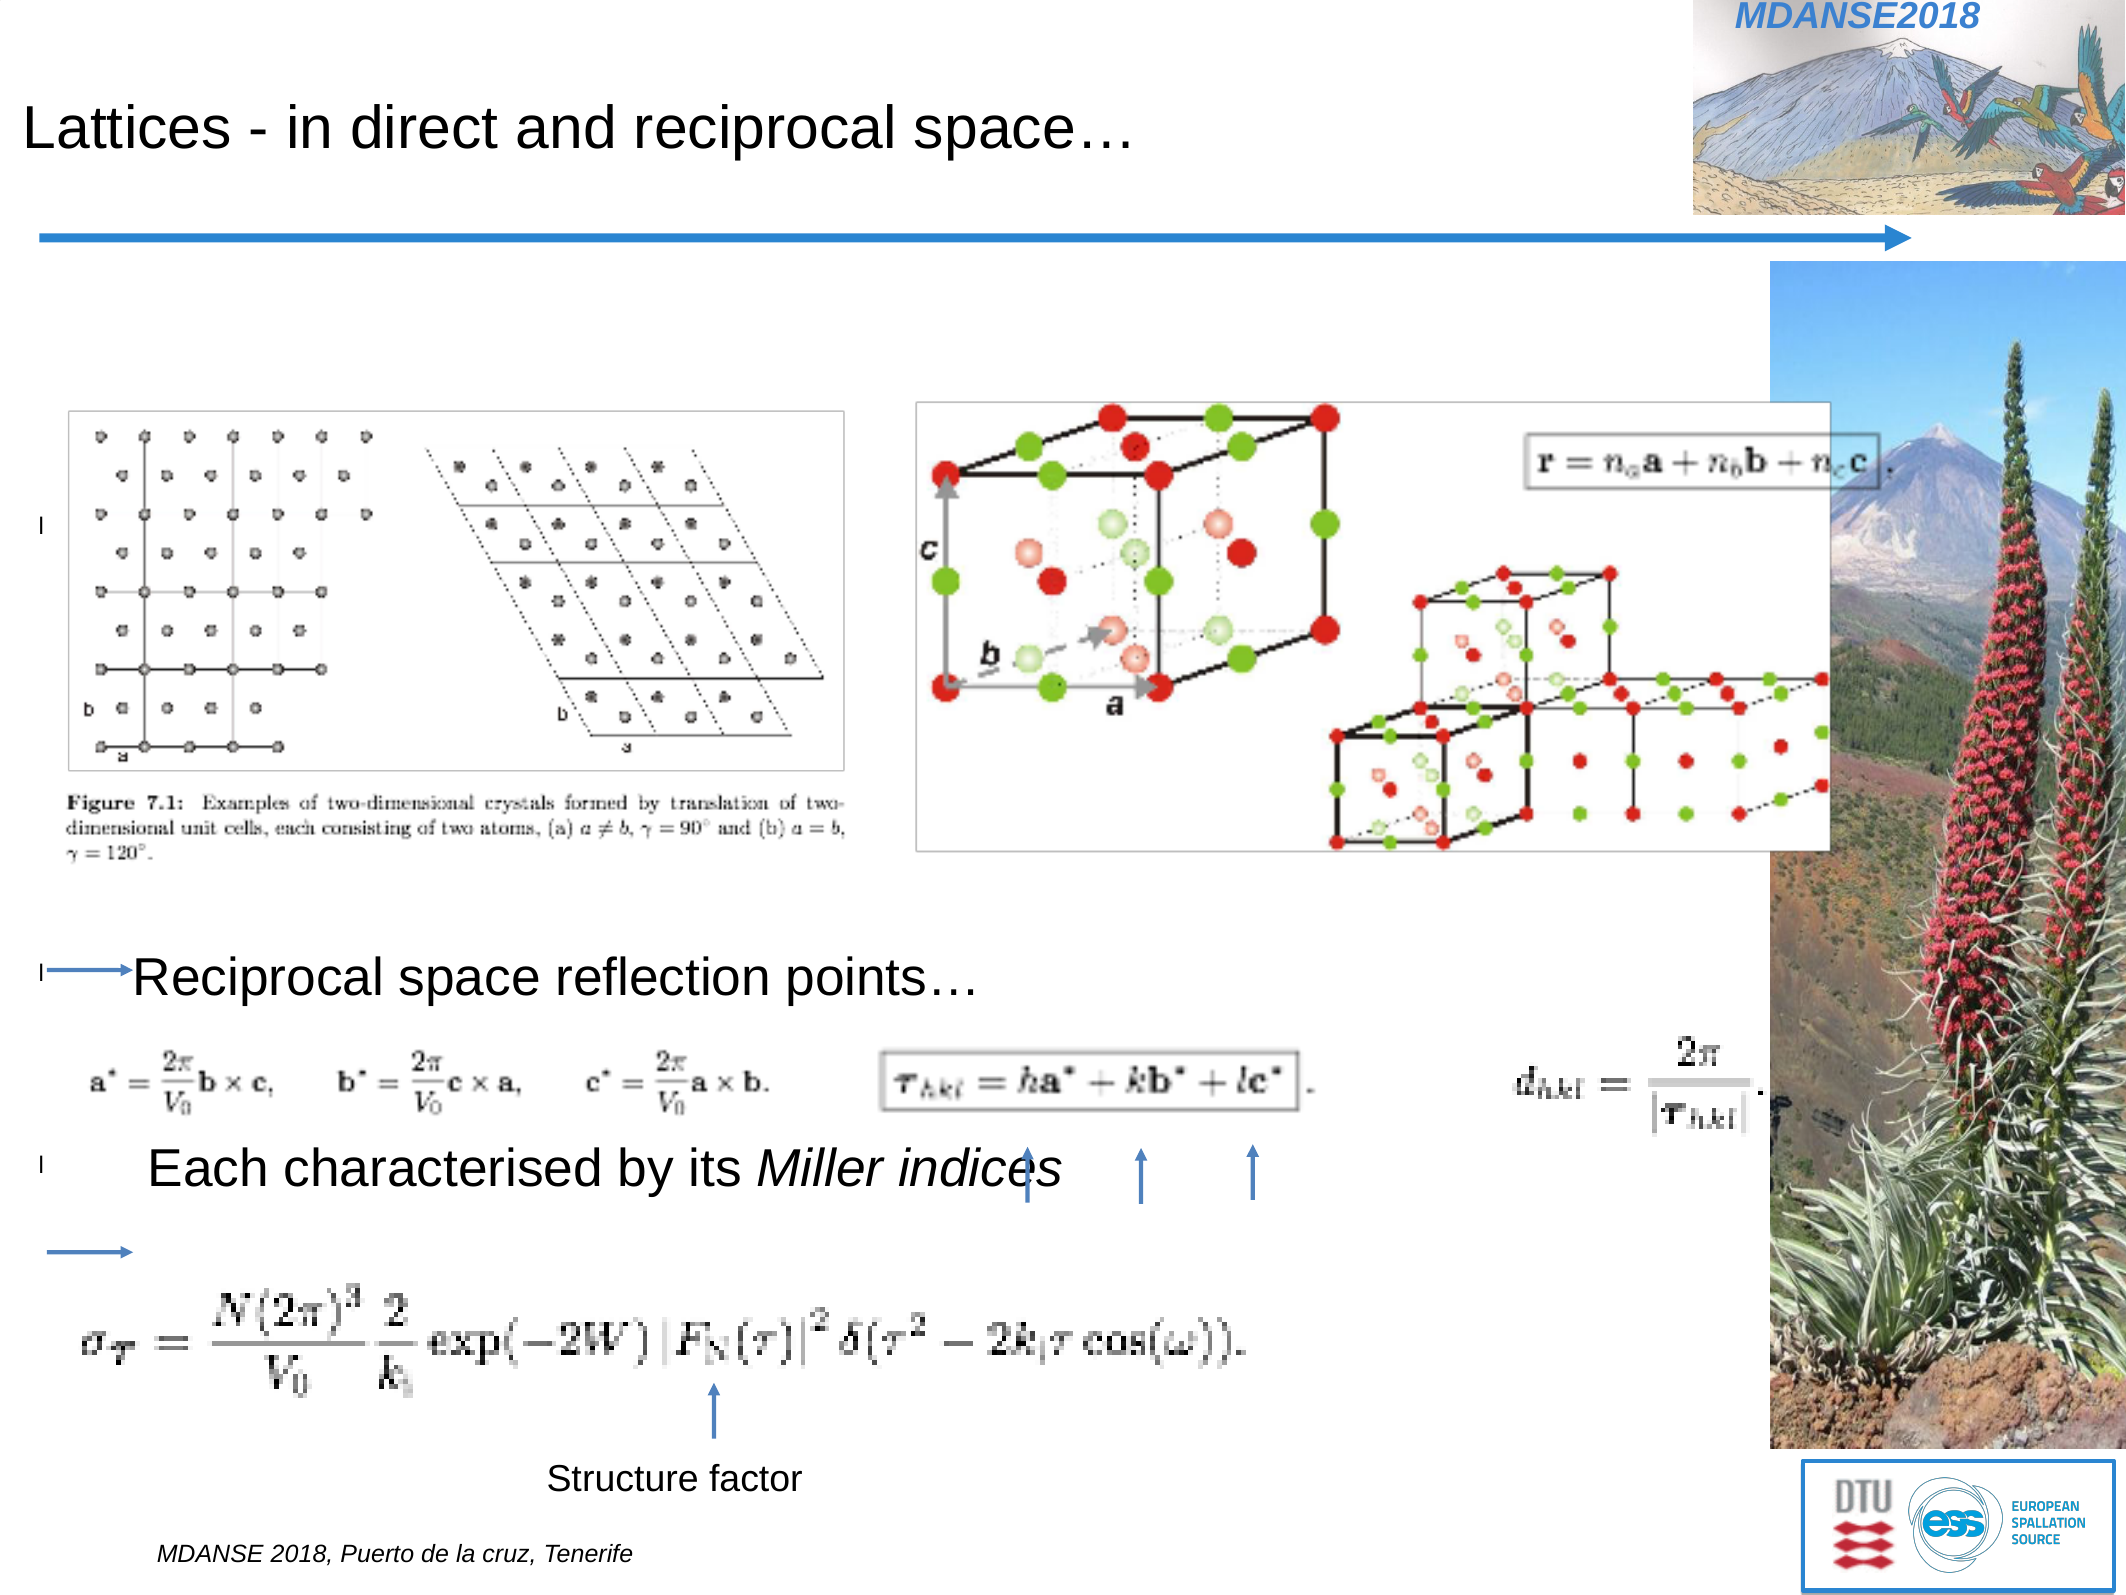

Lattices - in direct and reciprocal space…
Direct space atomic locations
 Reciprocal space reflection points…
 Each characterised by its Miller indices
Structure factor